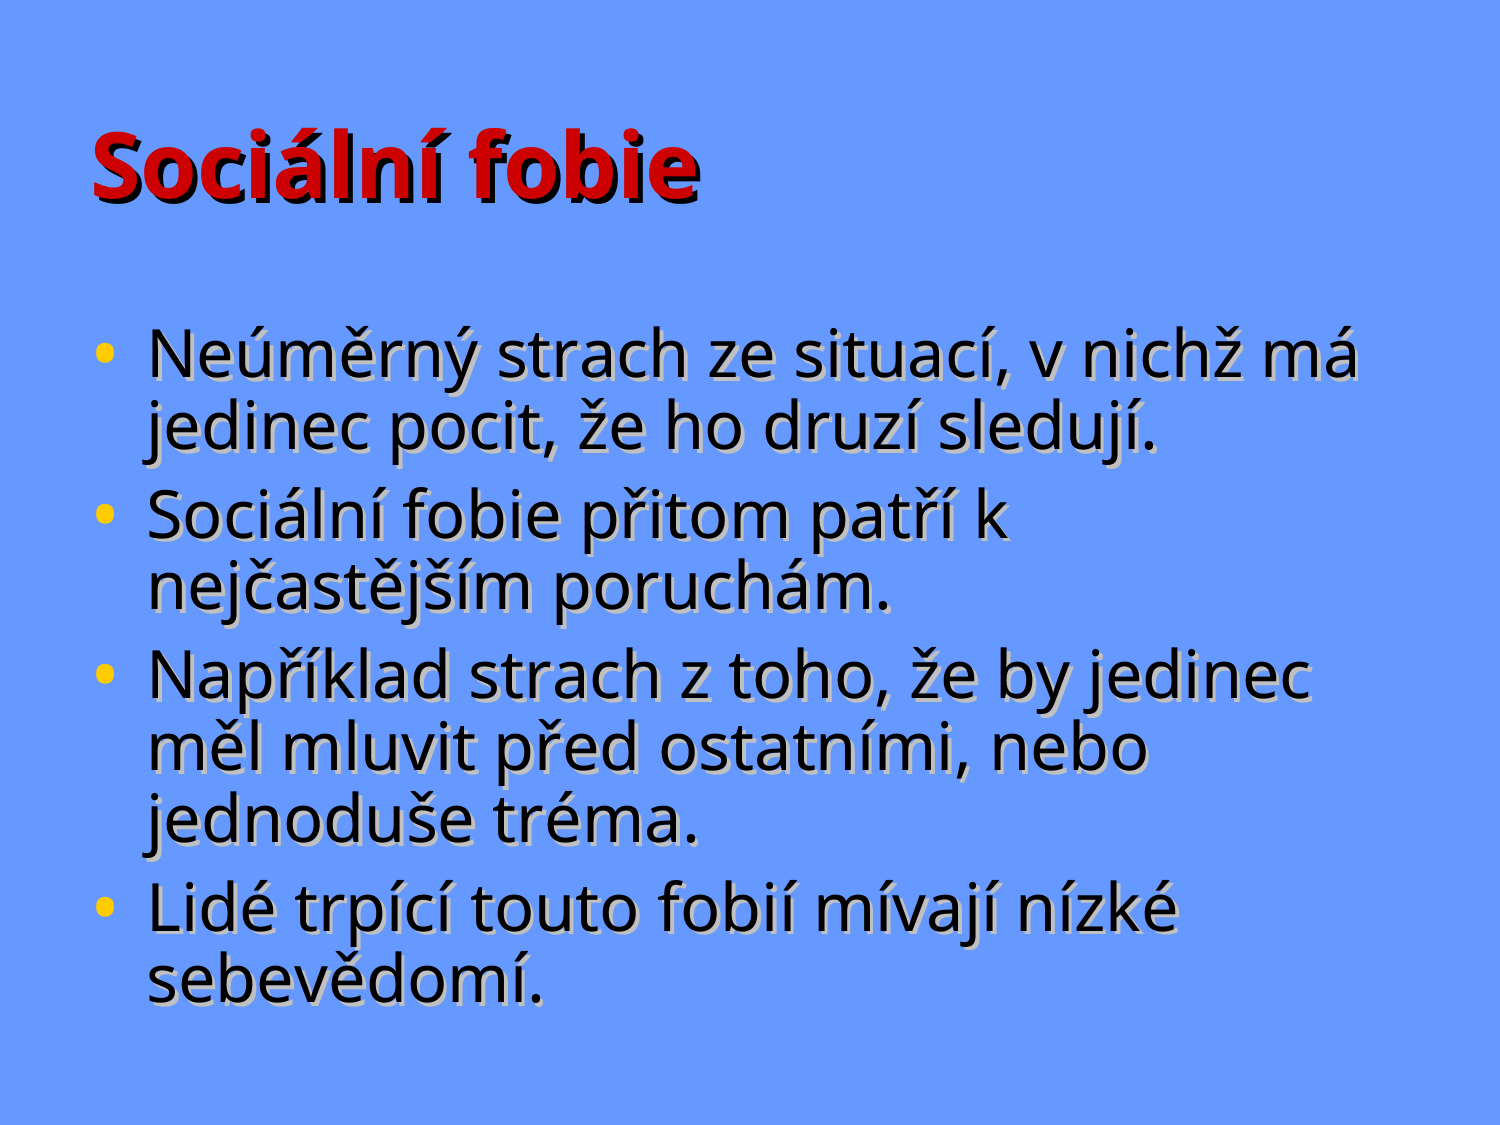

# Sociální fobie
Neúměrný strach ze situací, v nichž má jedinec pocit, že ho druzí sledují.
Sociální fobie přitom patří k nejčastějším poruchám.
Například strach z toho, že by jedinec měl mluvit před ostatními, nebo jednoduše tréma.
Lidé trpící touto fobií mívají nízké sebevědomí.